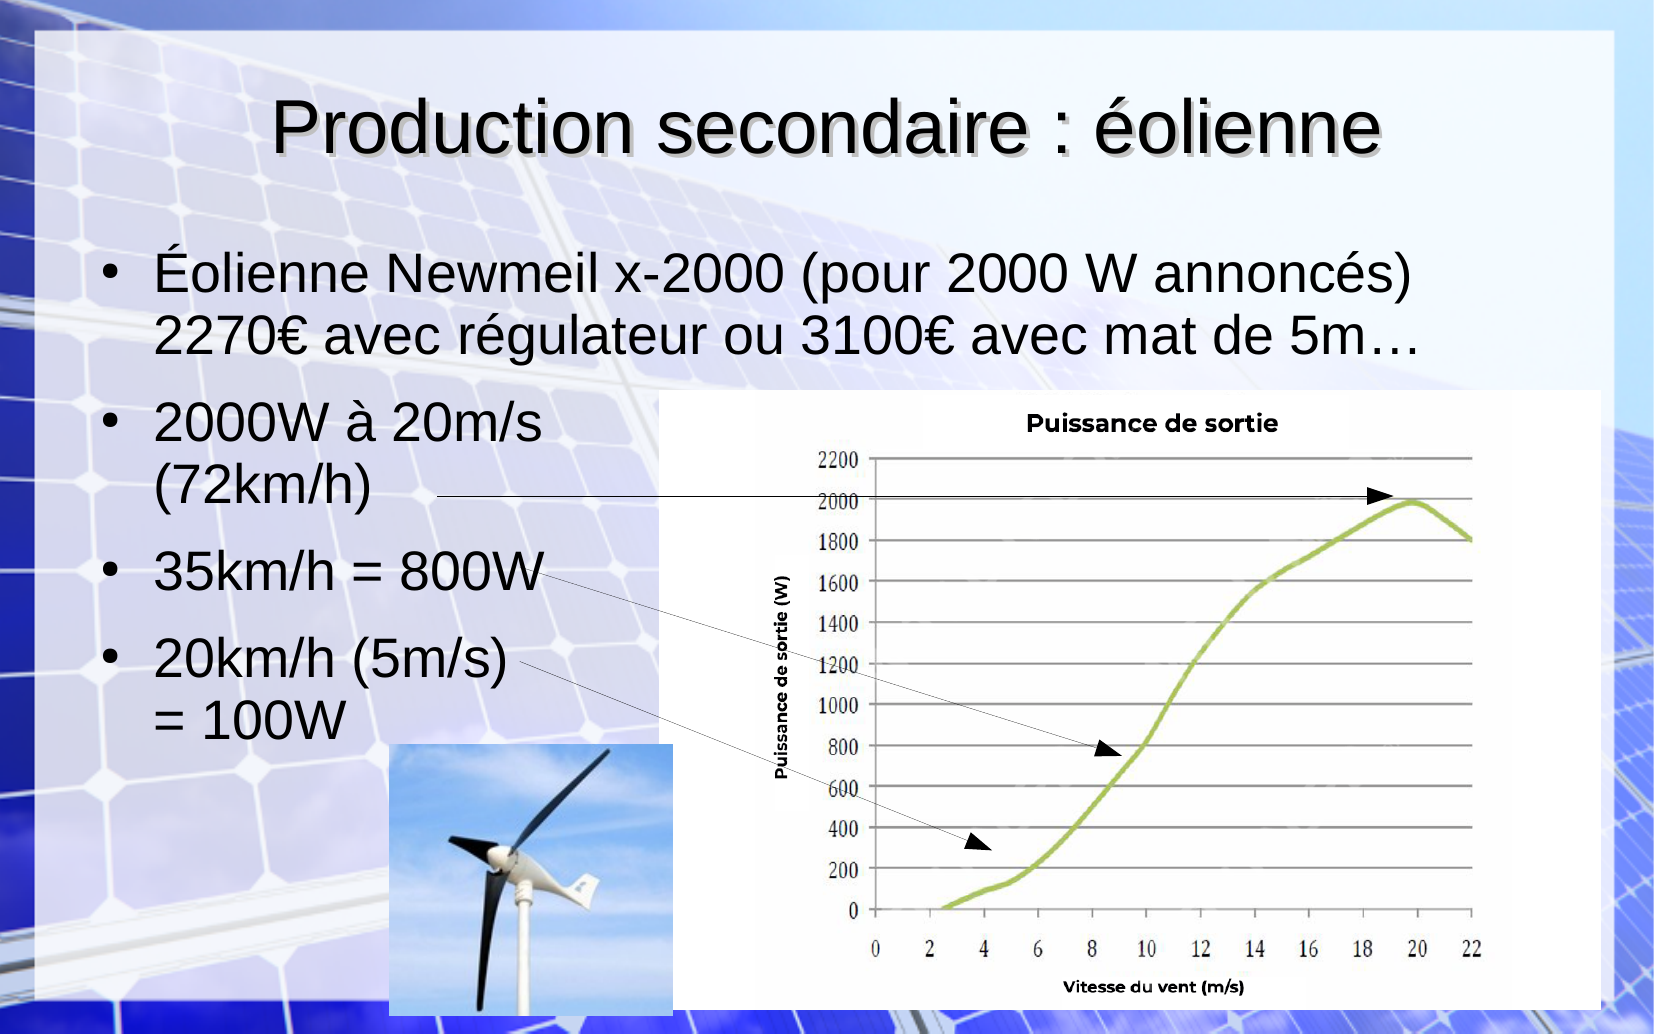

# Production secondaire : éolienne
Éolienne Newmeil x-2000 (pour 2000 W annoncés) 2270€ avec régulateur ou 3100€ avec mat de 5m…
2000W à 20m/s
(72km/h)
35km/h = 800W
20km/h (5m/s)
= 100W